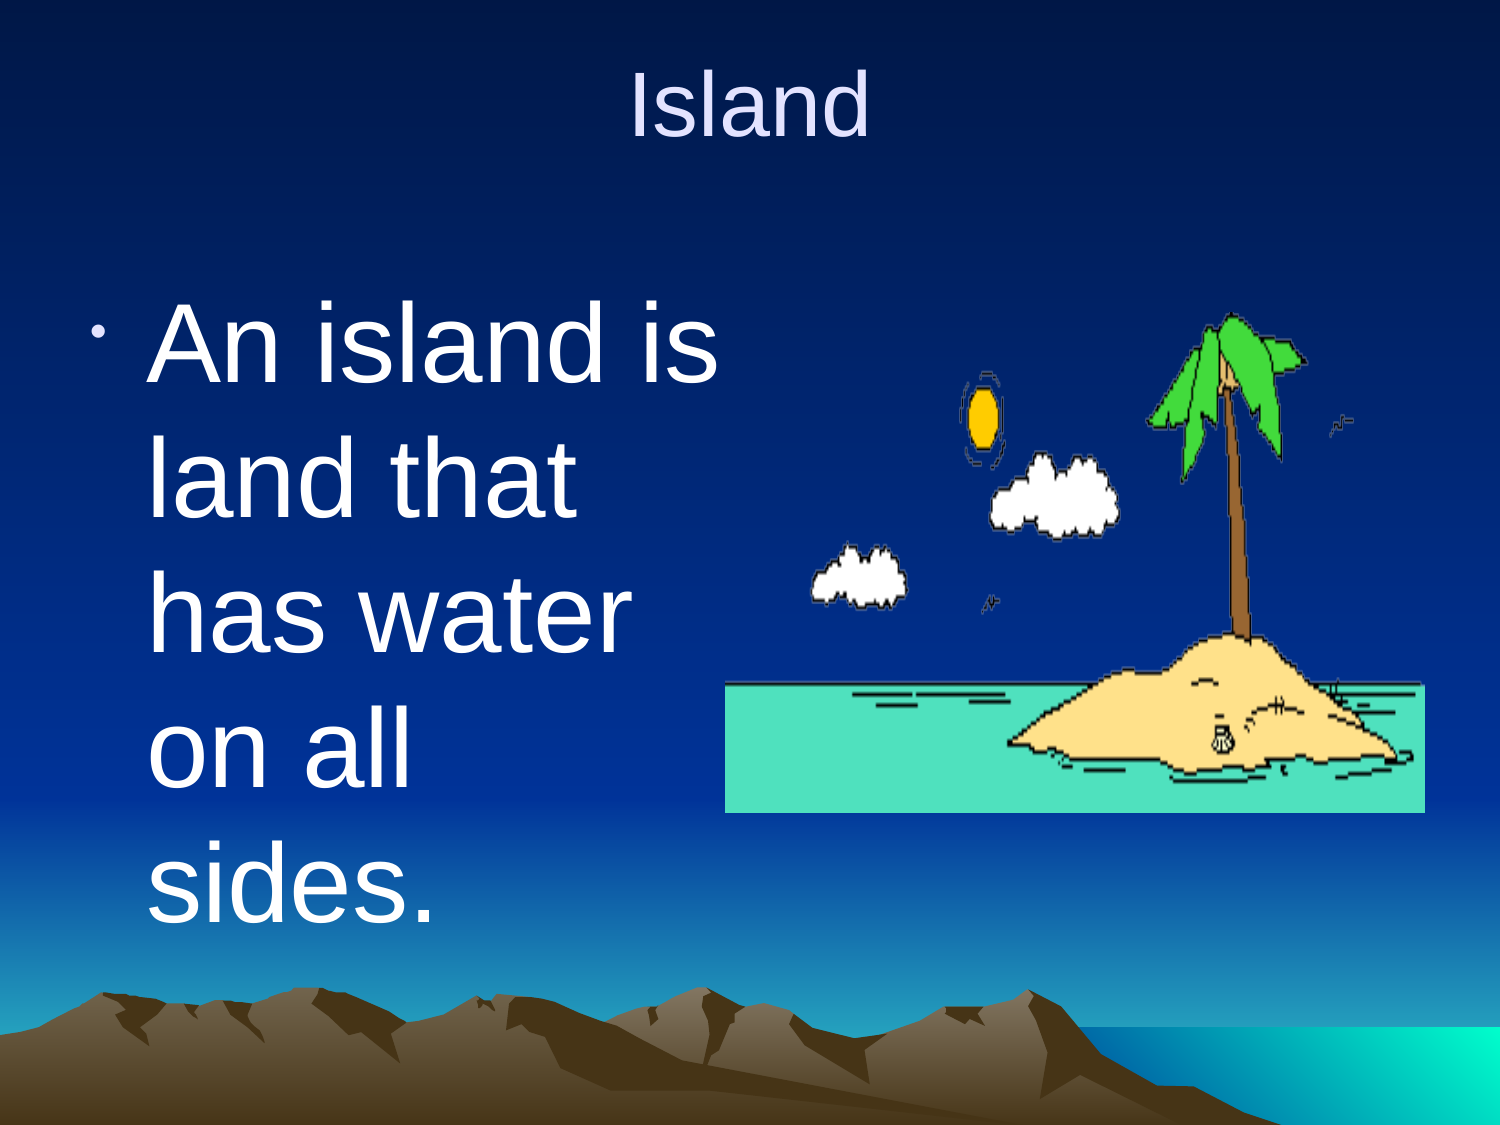

# Island
An island is land that has water on all sides.